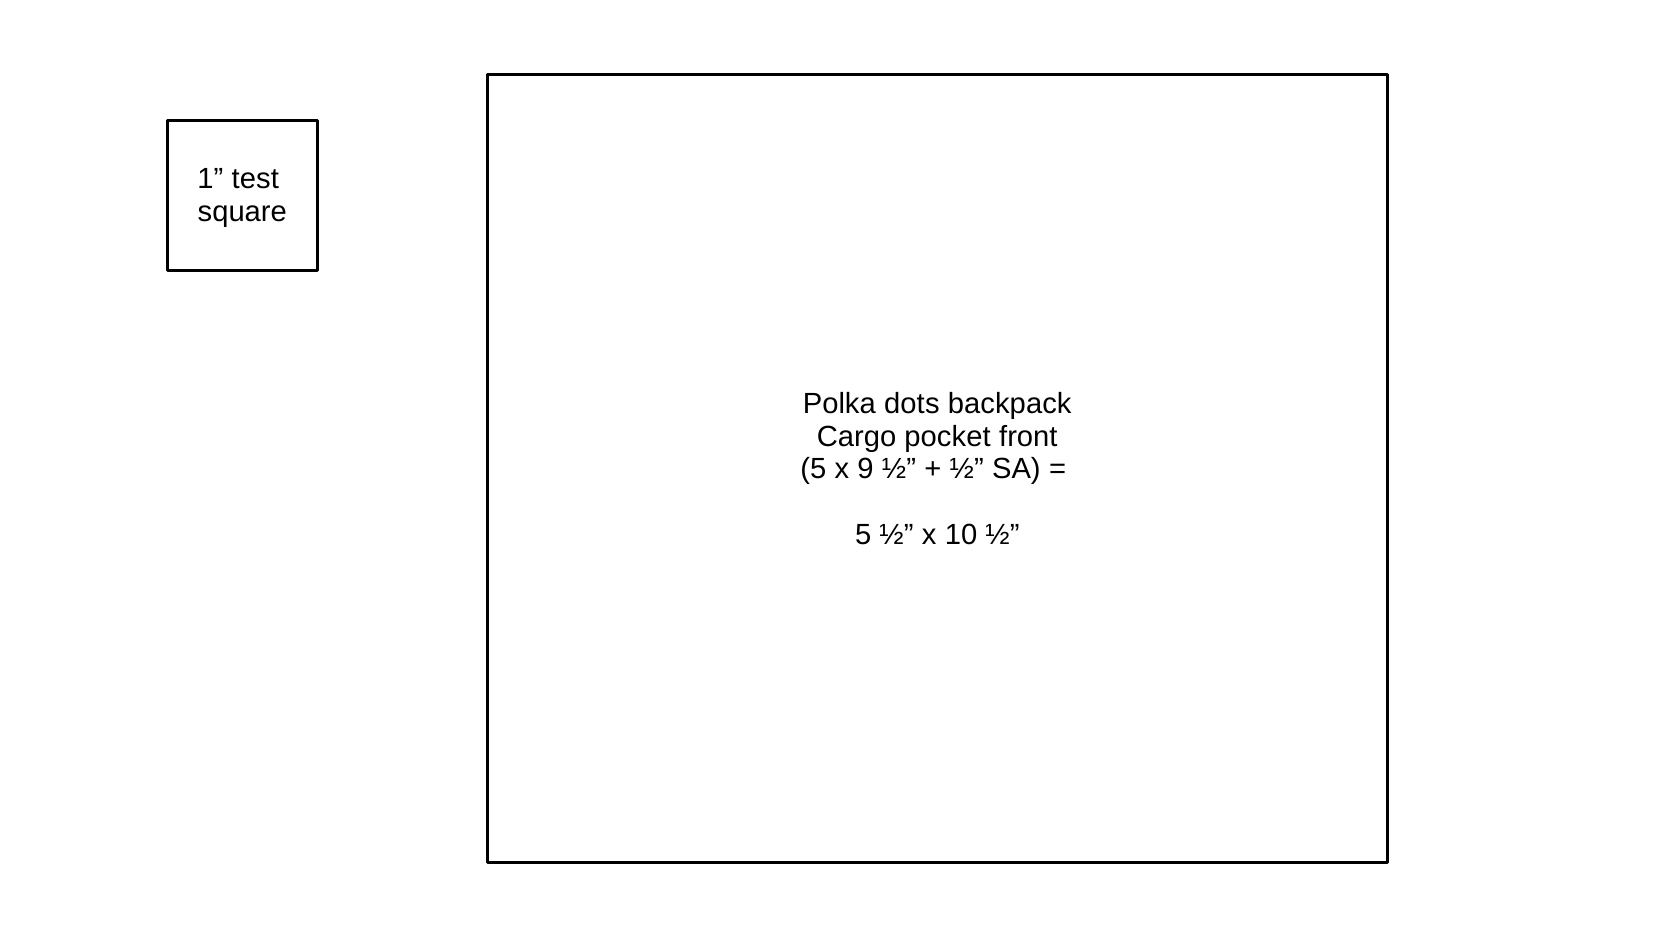

Polka dots backpack
Cargo pocket front
(5 x 9 ½” + ½” SA) =
5 ½” x 10 ½”
1” test
square